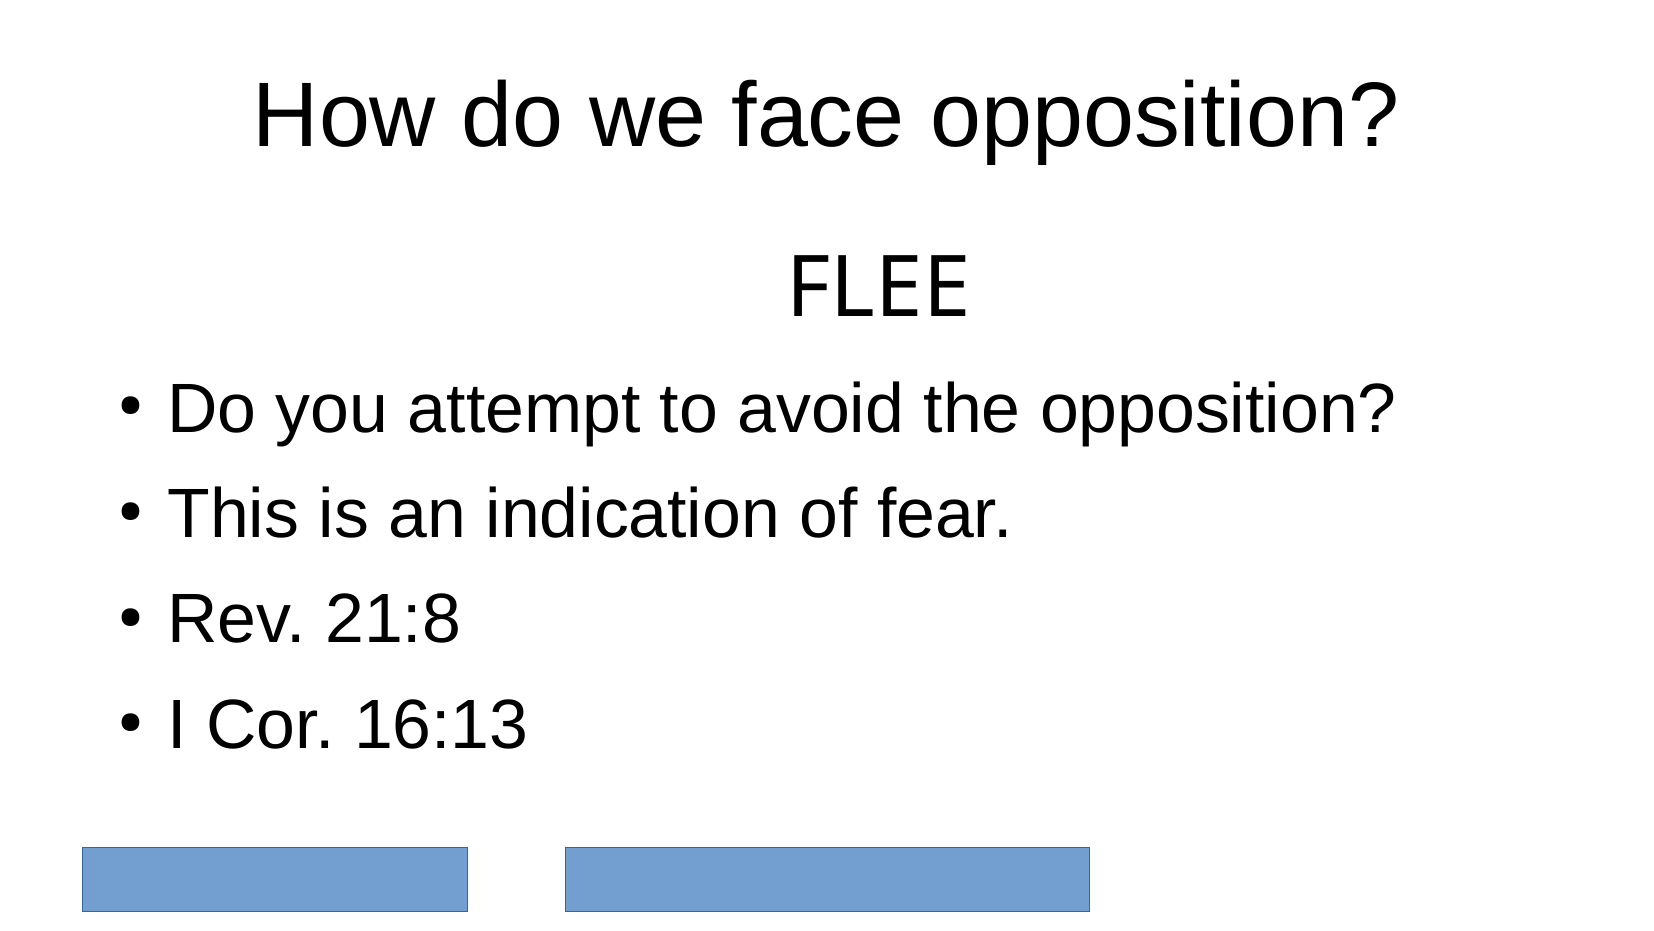

# How do we face opposition?
FLEE
Do you attempt to avoid the opposition?
This is an indication of fear.
Rev. 21:8
I Cor. 16:13